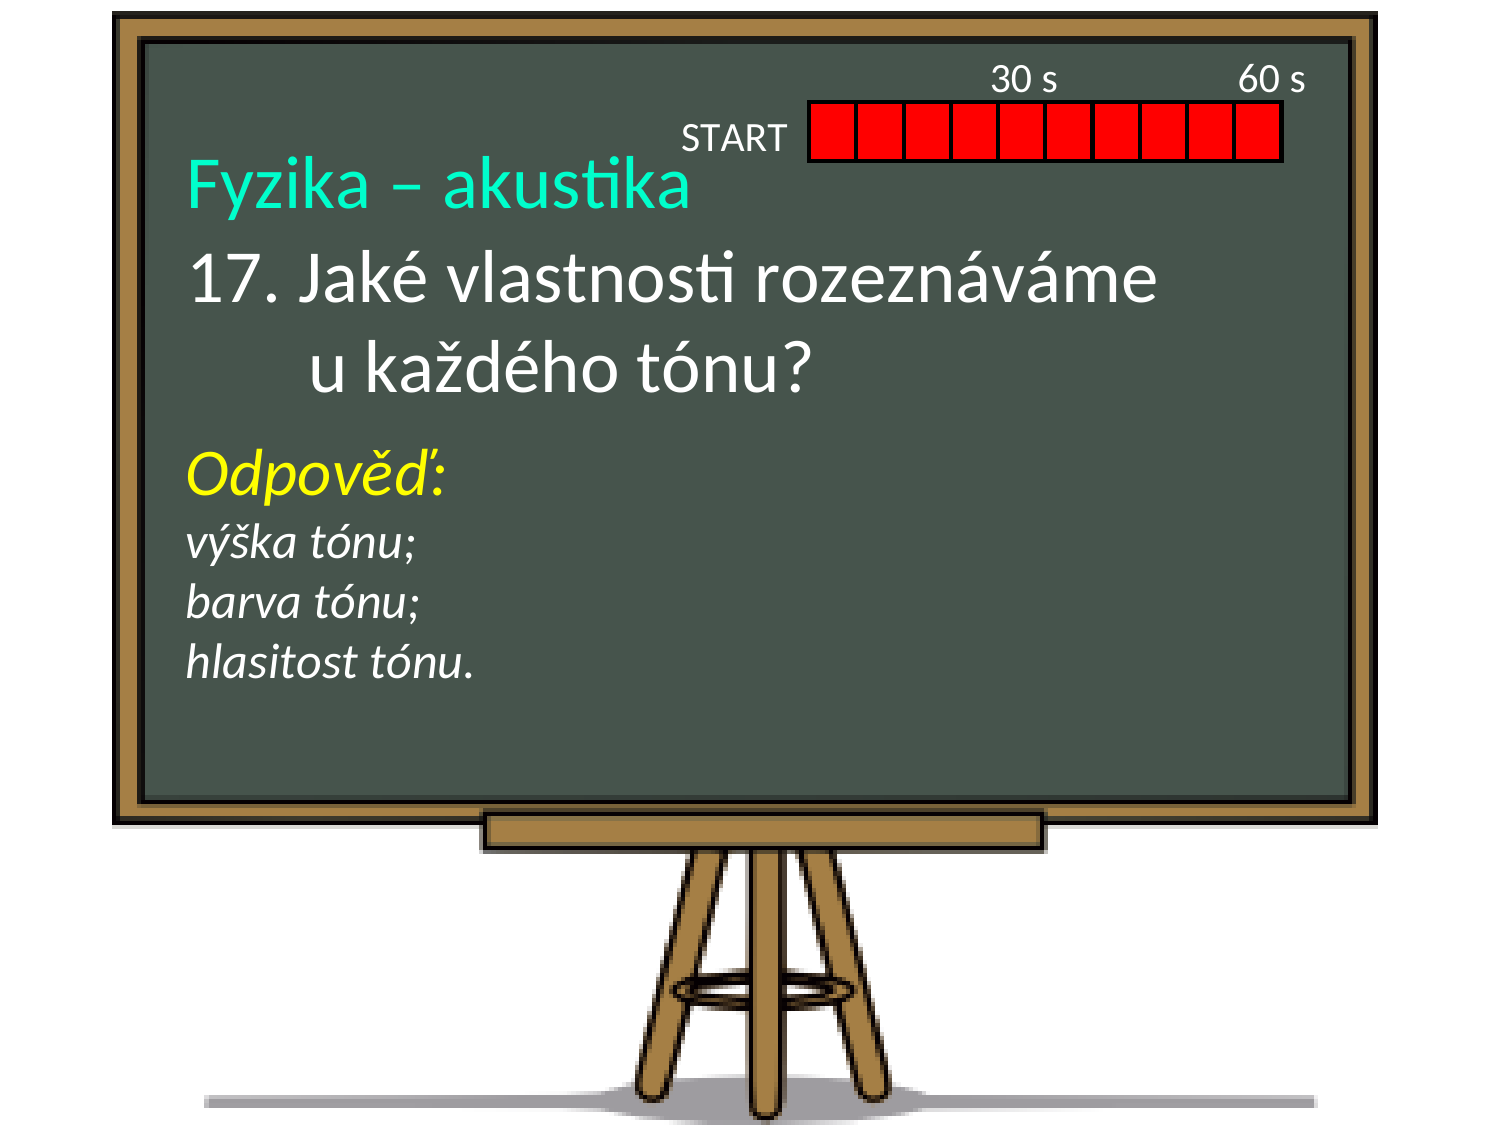

30 s
60 s
START
Fyzika – akustika
17. Jaké vlastnosti rozeznáváme
u každého tónu?
Odpověď:
výška tónu;
barva tónu;
hlasitost tónu.